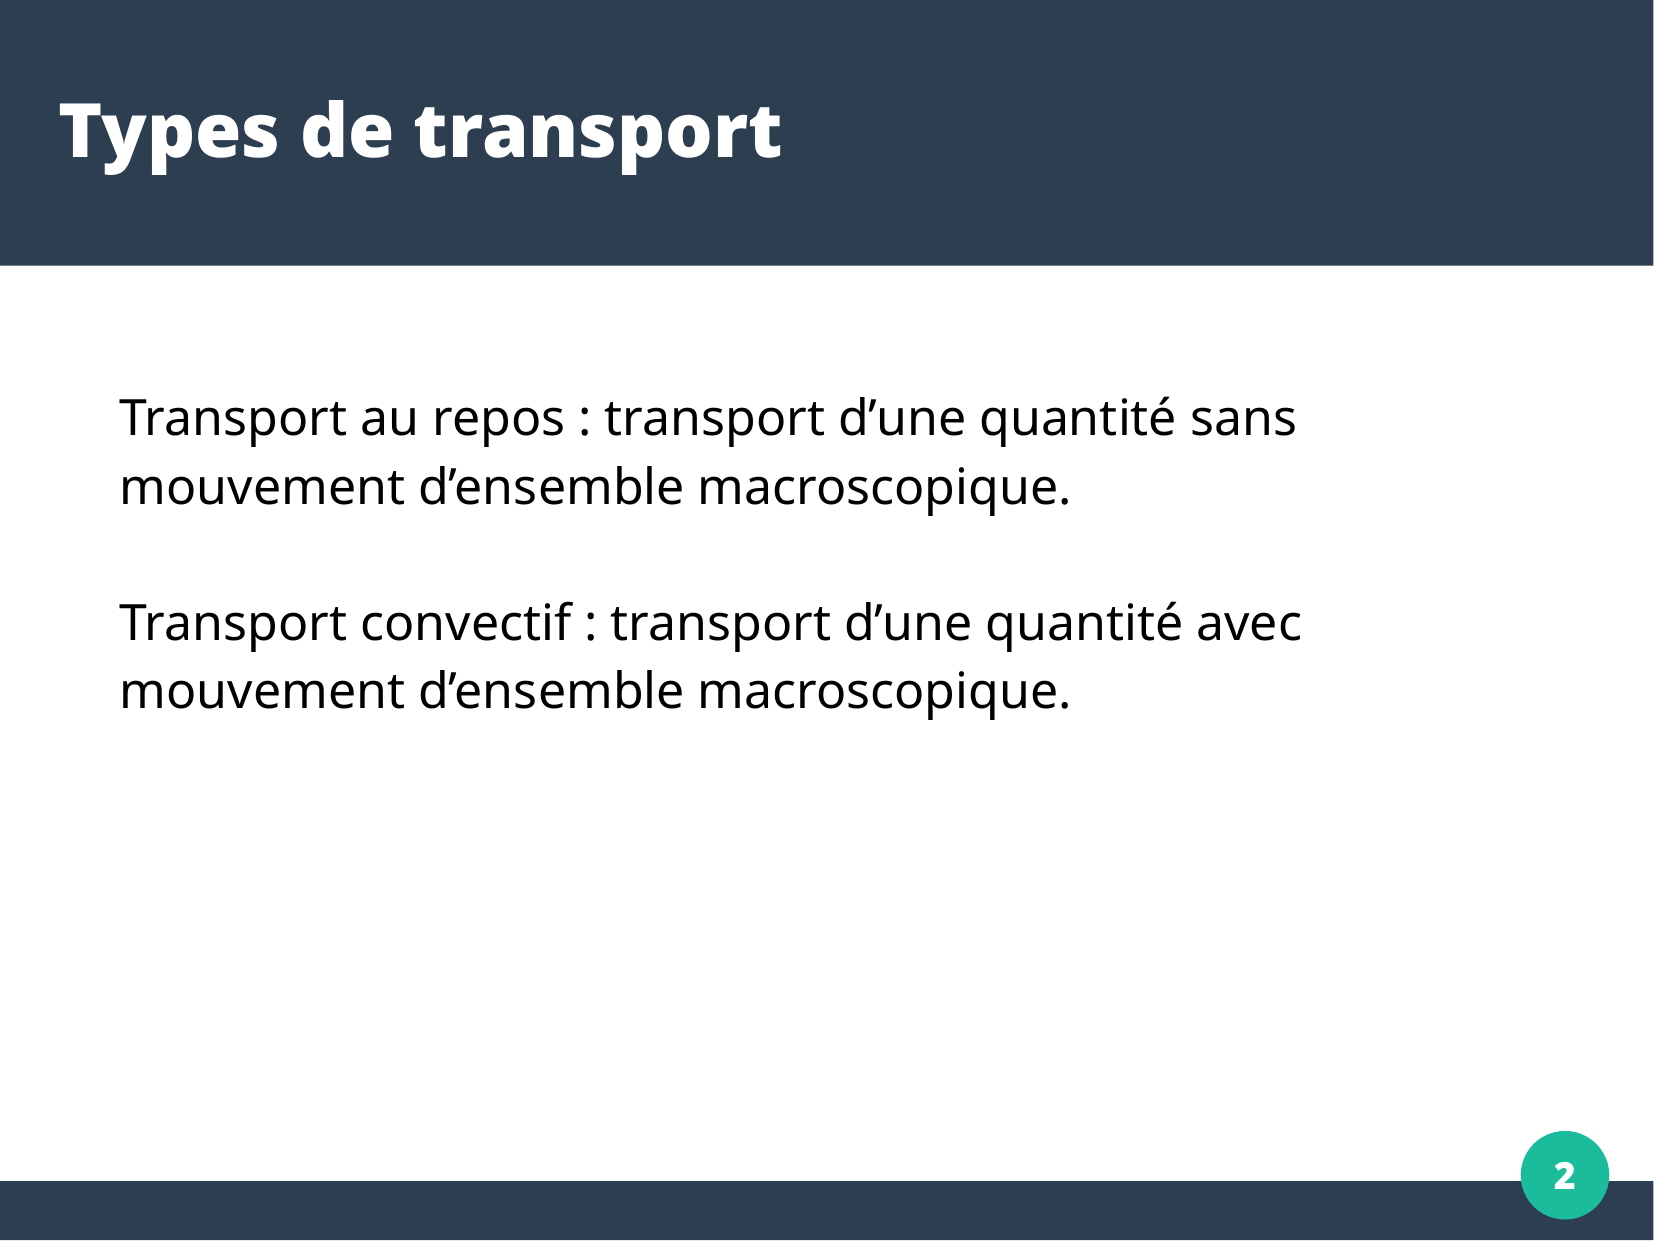

# Types de transport
Transport au repos : transport d’une quantité sans mouvement d’ensemble macroscopique.
Transport convectif : transport d’une quantité avec mouvement d’ensemble macroscopique.
2